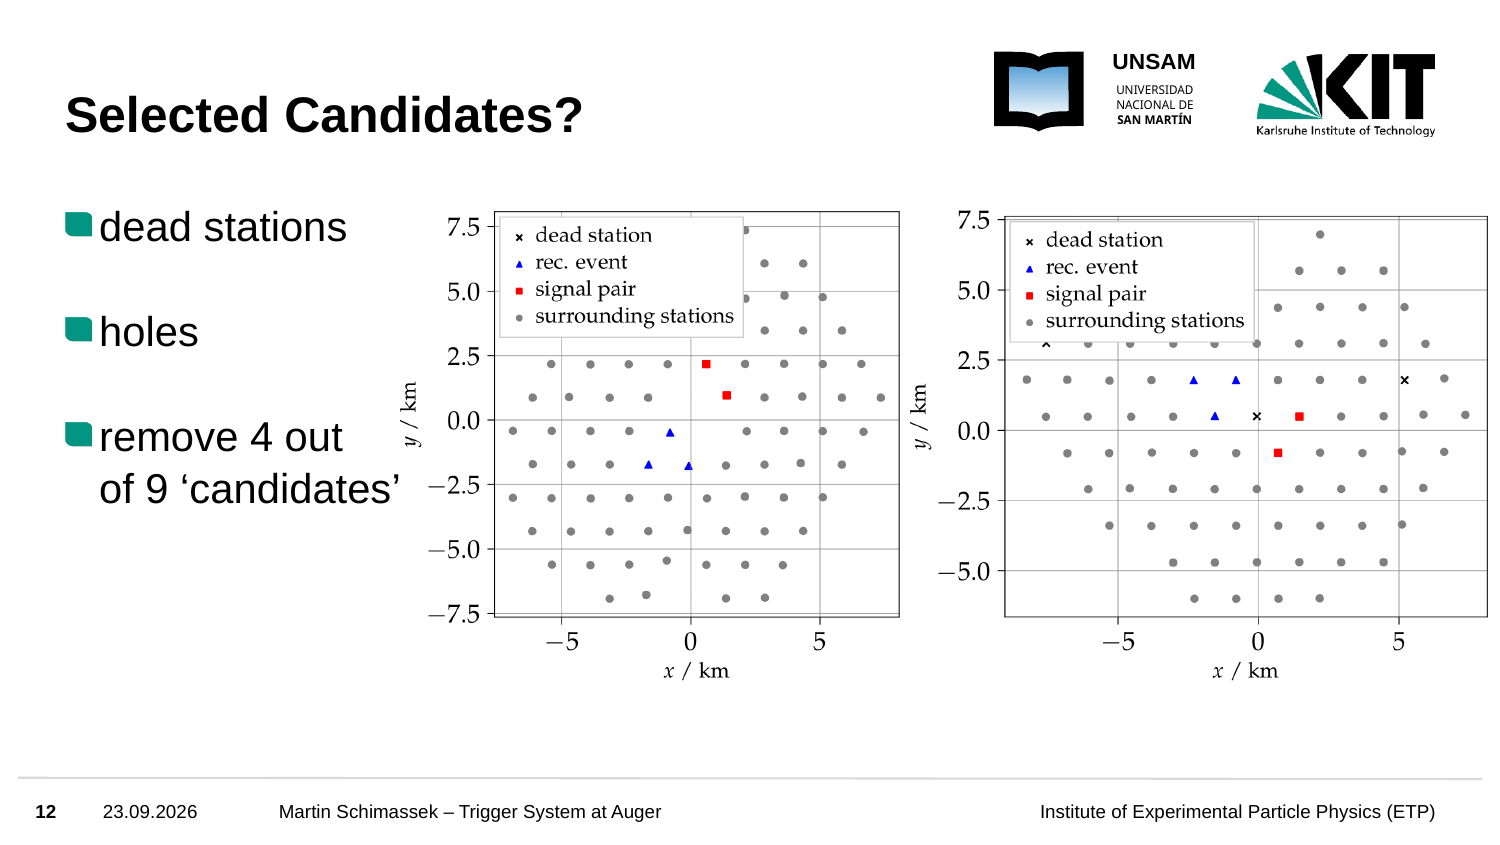

# Selected Candidates?
dead stations
holes
remove 4 out
of 9 ‘candidates’